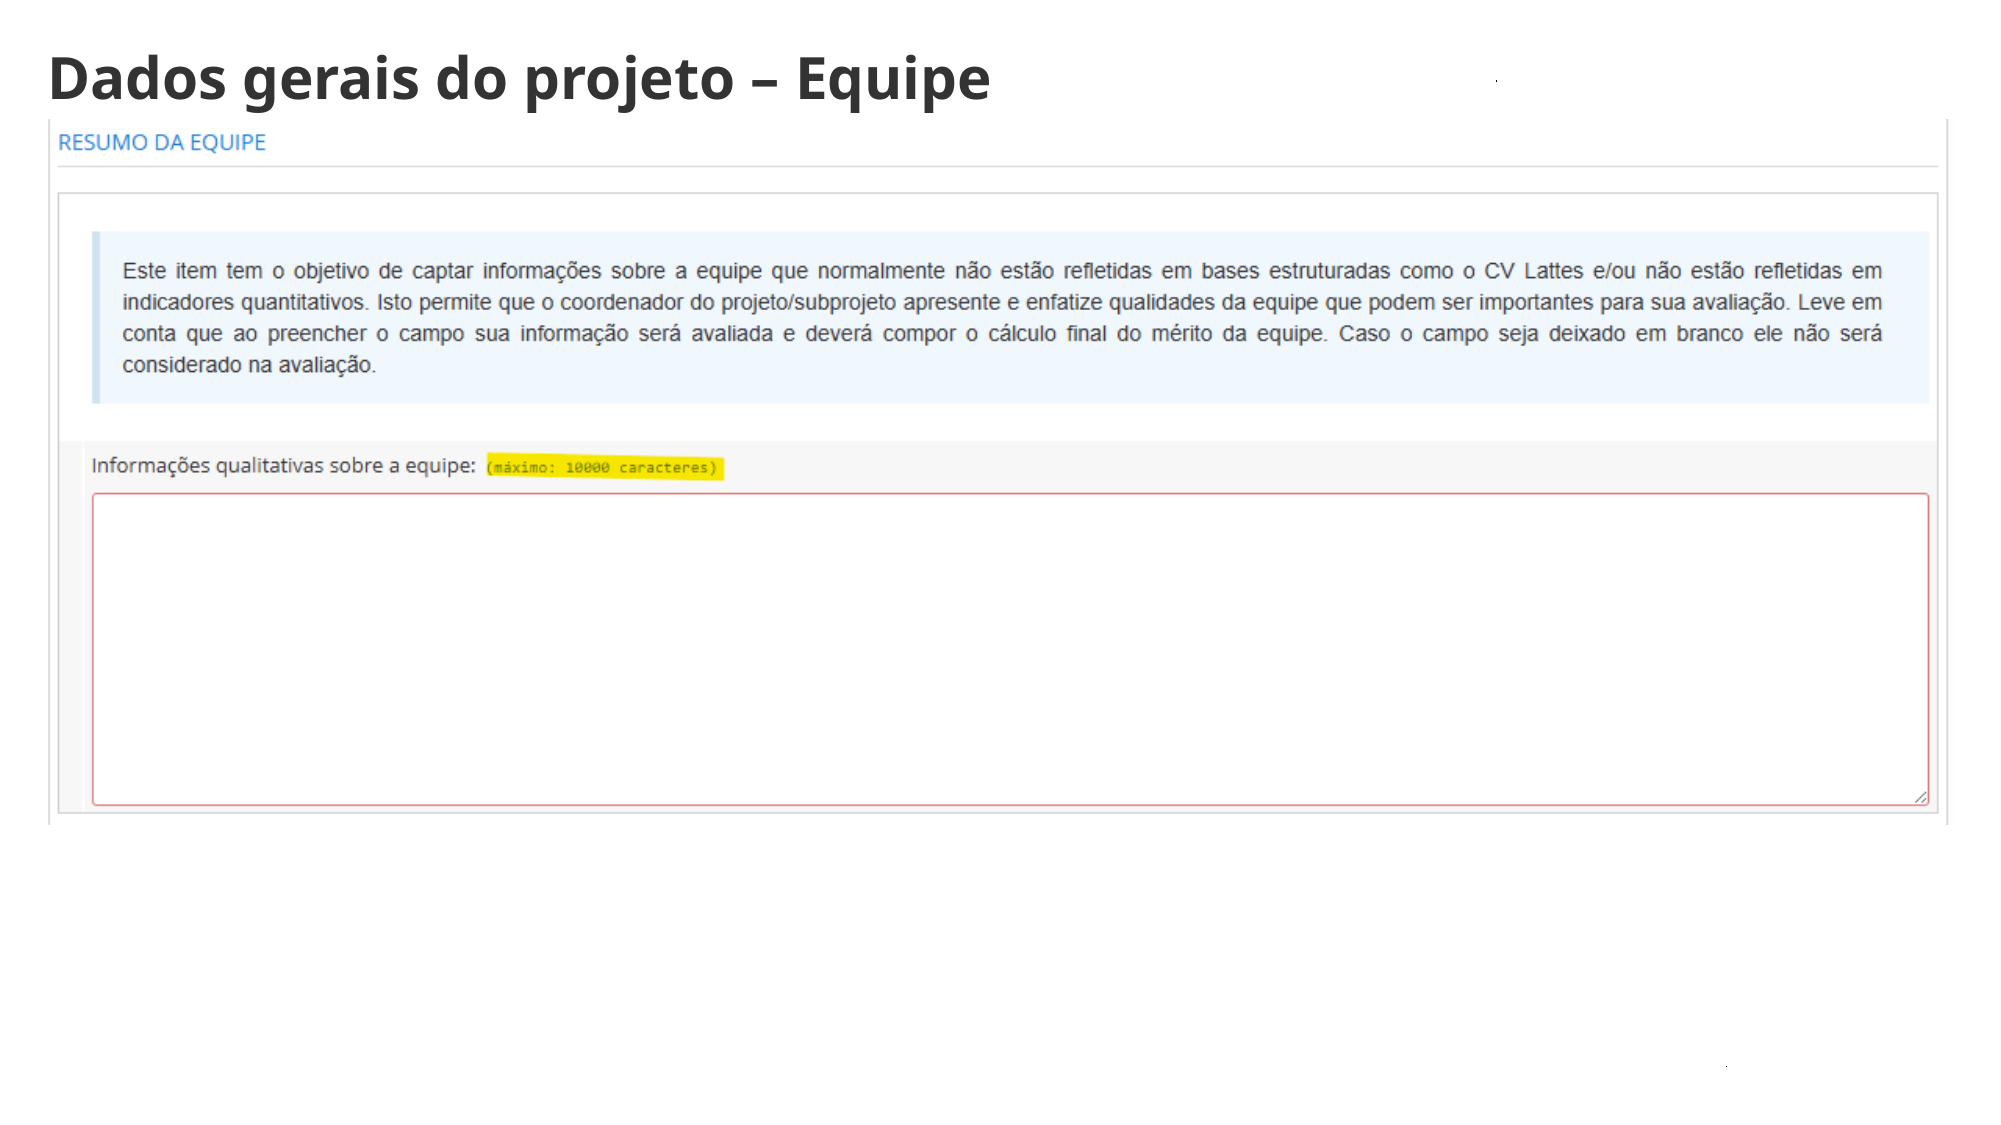

# Dados gerais do projeto – Equipe